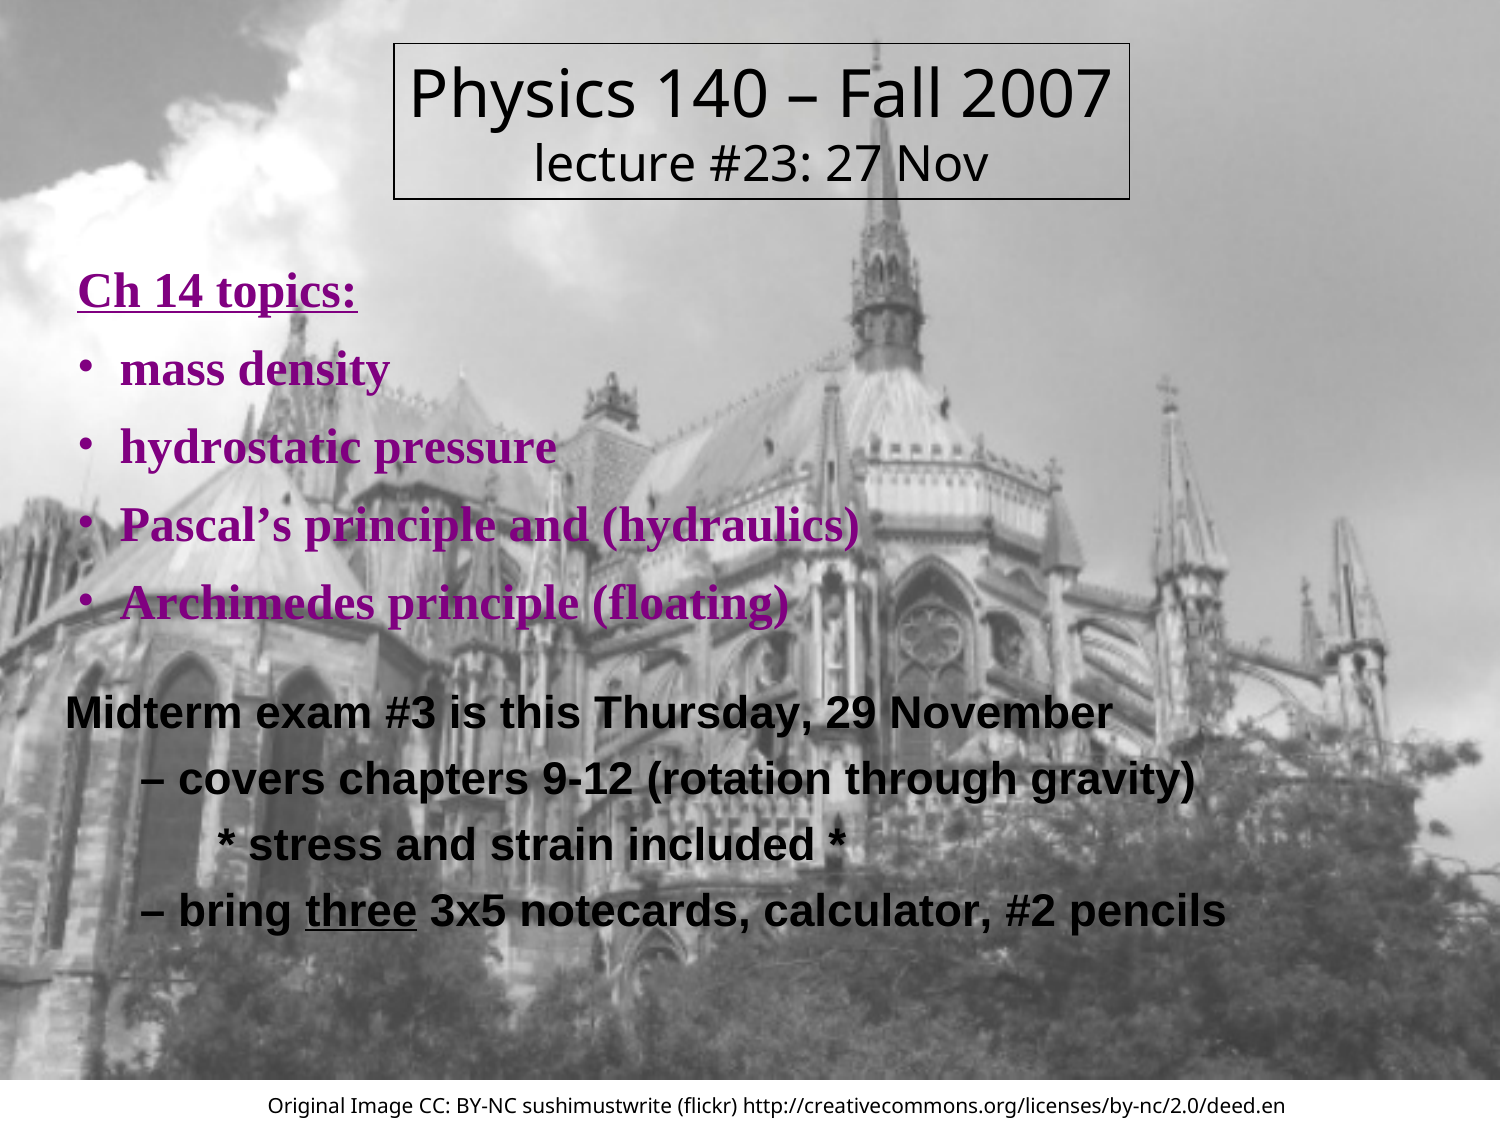

Physics 140 – Fall 2007
lecture #23: 27 Nov
Ch 14 topics:
 mass density
 hydrostatic pressure
 Pascal’s principle and (hydraulics)
 Archimedes principle (floating)
Midterm exam #3 is this Thursday, 29 November
	– covers chapters 9-12 (rotation through gravity)
 * stress and strain included *
	– bring three 3x5 notecards, calculator, #2 pencils
Original Image CC: BY-NC sushimustwrite (flickr) http://creativecommons.org/licenses/by-nc/2.0/deed.en